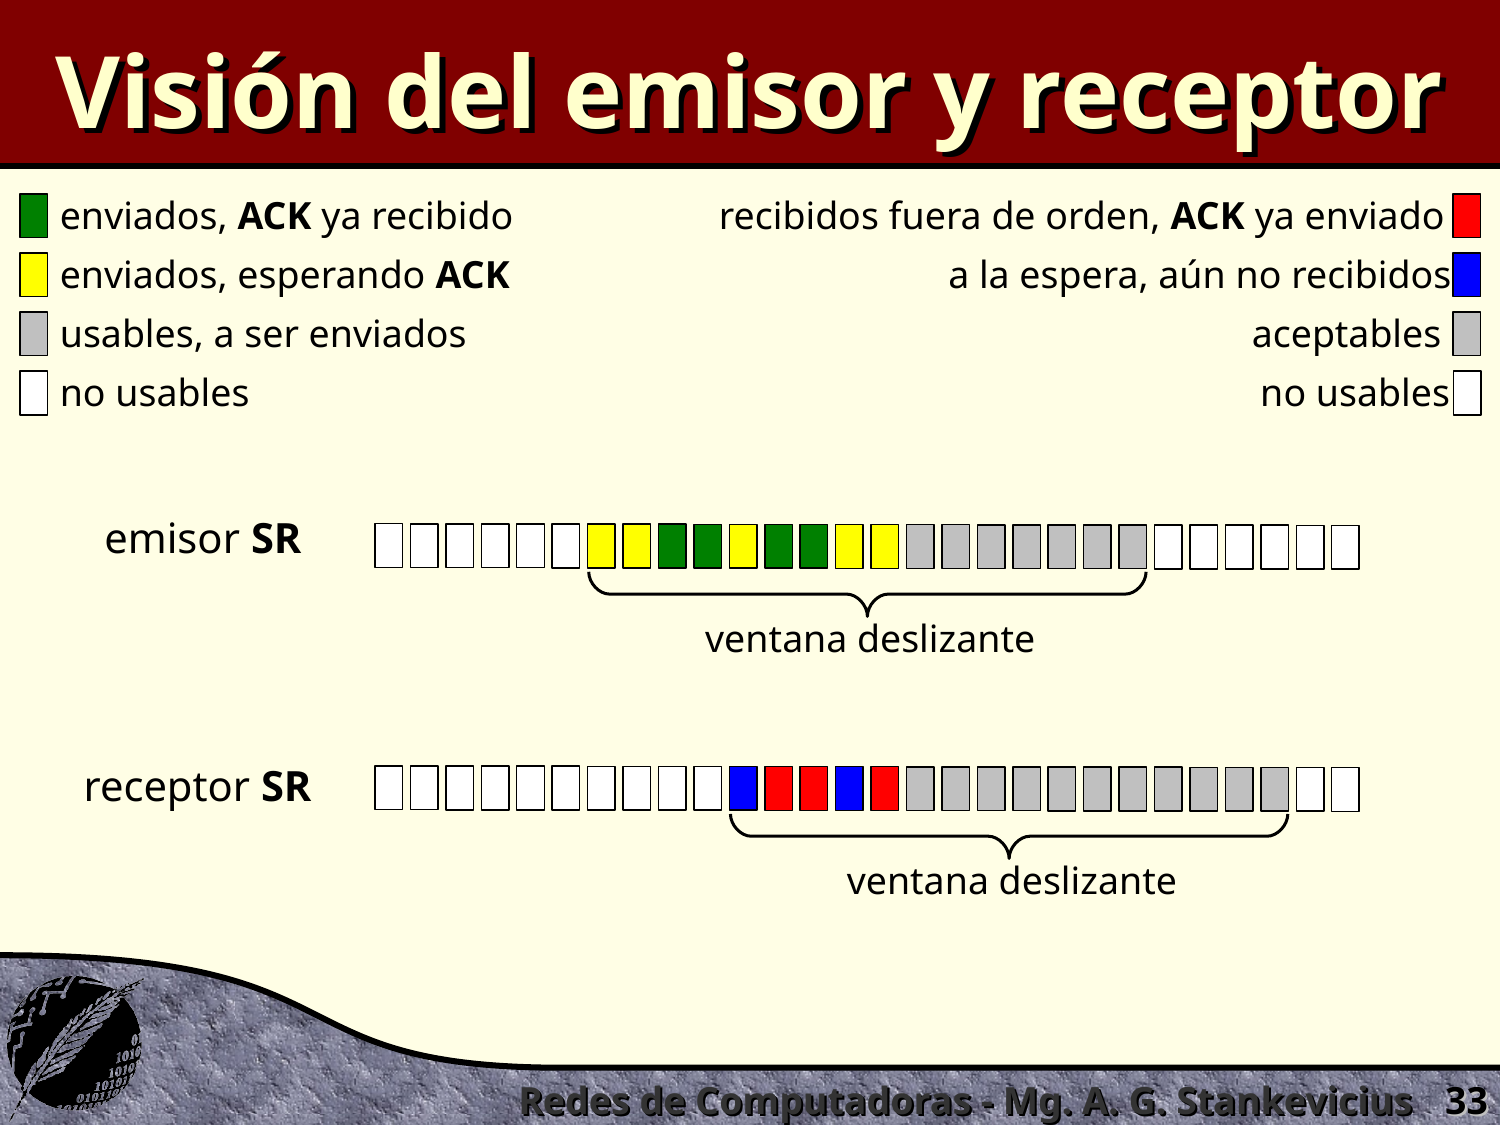

# Visión del emisor y receptor
enviados, ACK ya recibido
recibidos fuera de orden, ACK ya enviado
enviados, esperando ACK
a la espera, aún no recibidos
usables, a ser enviados
aceptables
no usables
no usables
emisor SR
receptor SR
ventana deslizante
ventana deslizante
33